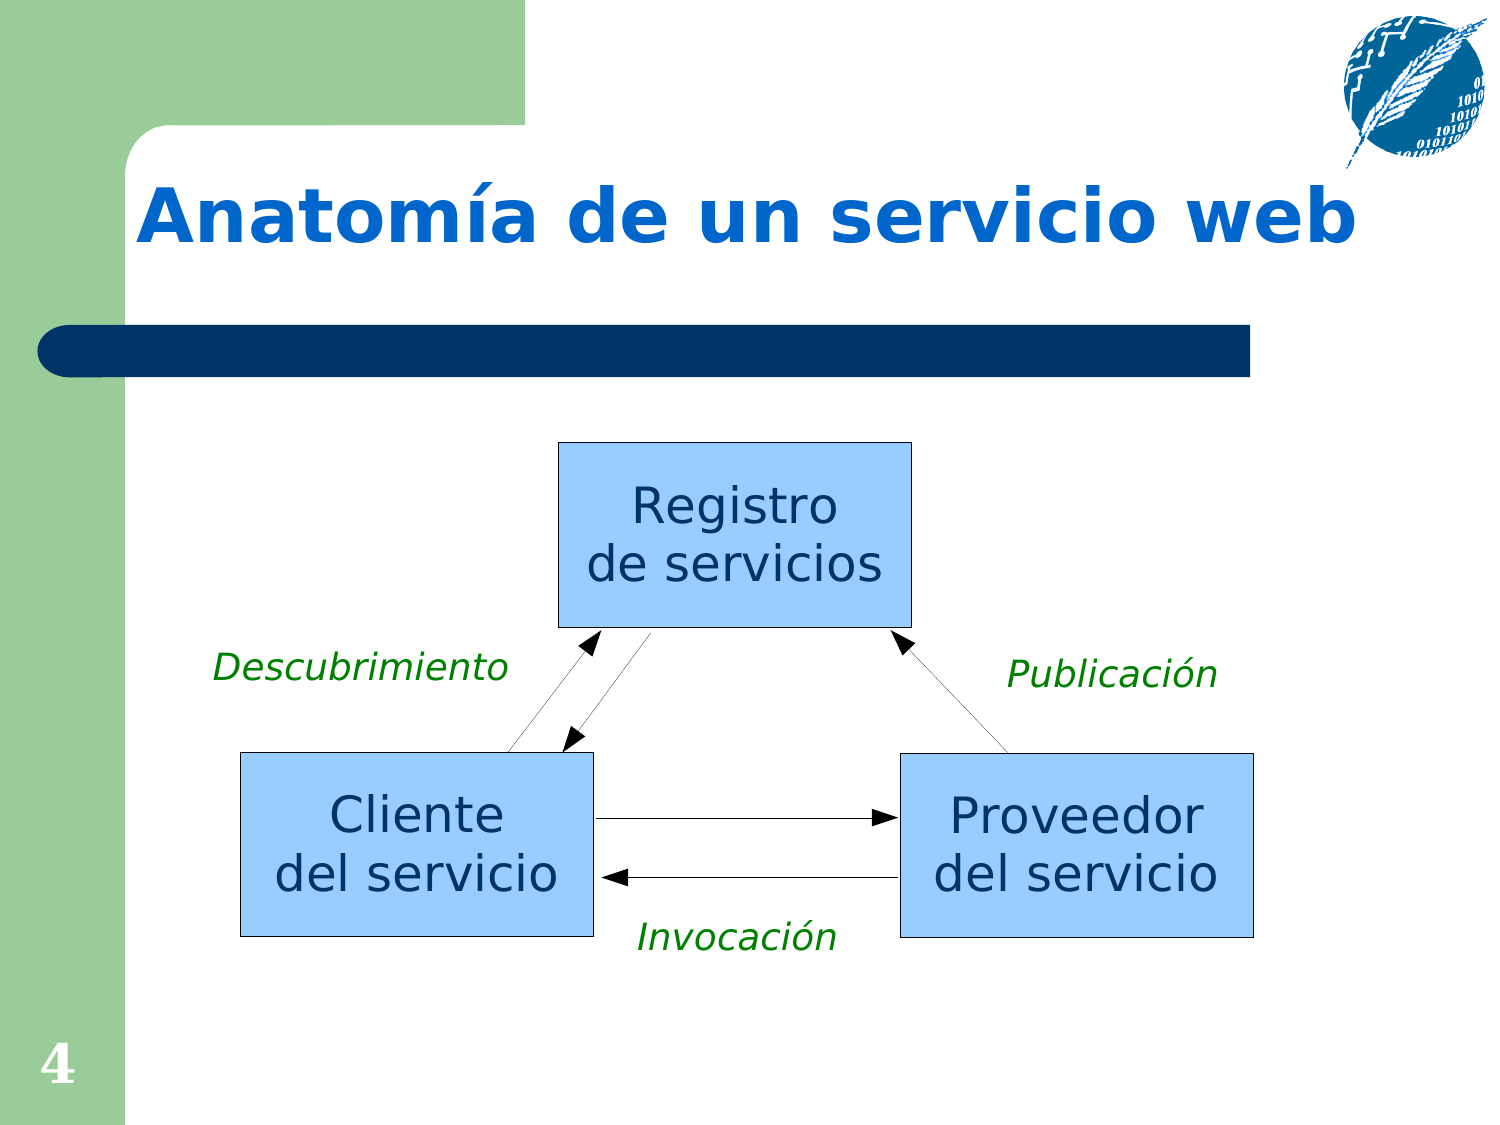

# Anatomía de un servicio web
Registro
de servicios
Descubrimiento
Publicación
Cliente
del servicio
Proveedor
del servicio
Invocación
4